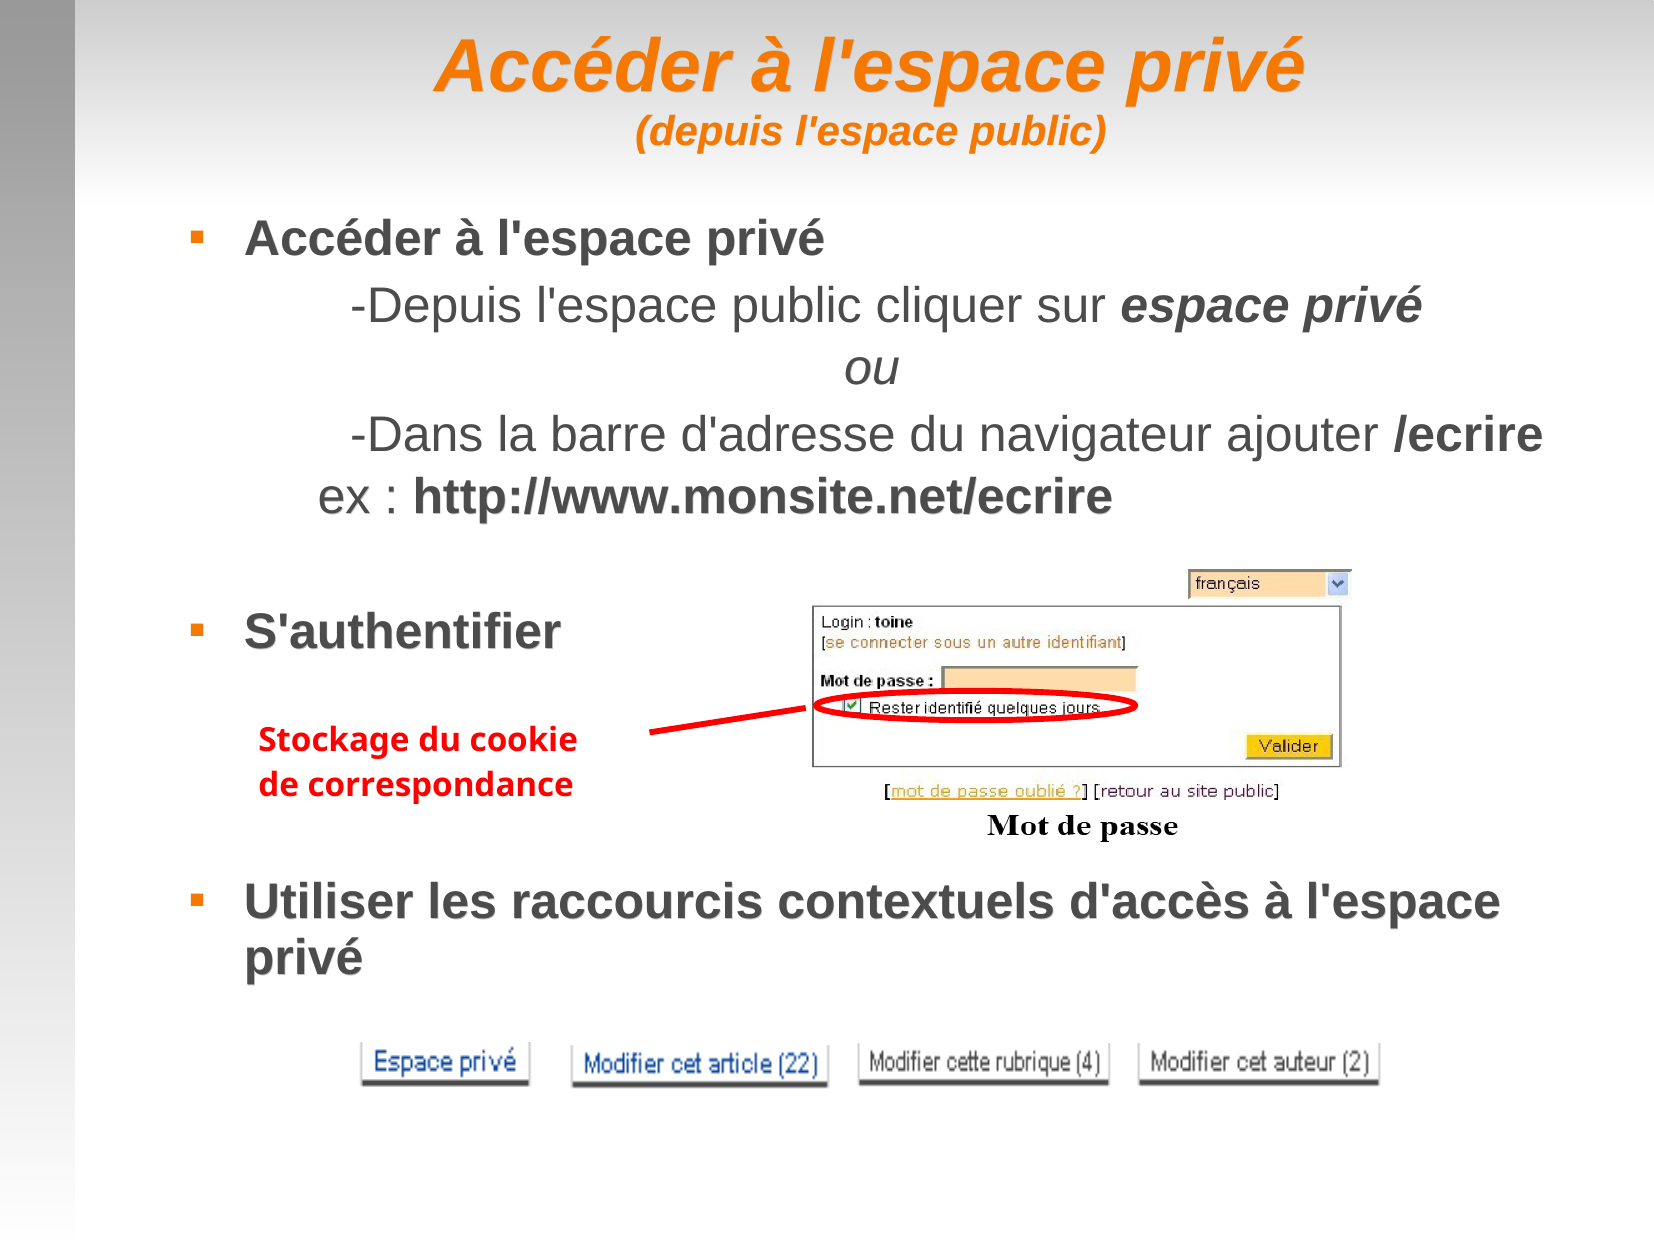

# Accéder à l'espace privé (depuis l'espace public)
Accéder à l'espace privé
-Depuis l'espace public cliquer sur espace privé
ou
-Dans la barre d'adresse du navigateur ajouter /ecrire
 	ex : http://www.monsite.net/ecrire
S'authentifier
Utiliser les raccourcis contextuels d'accès à l'espace privé
Stockage du cookie
de correspondance